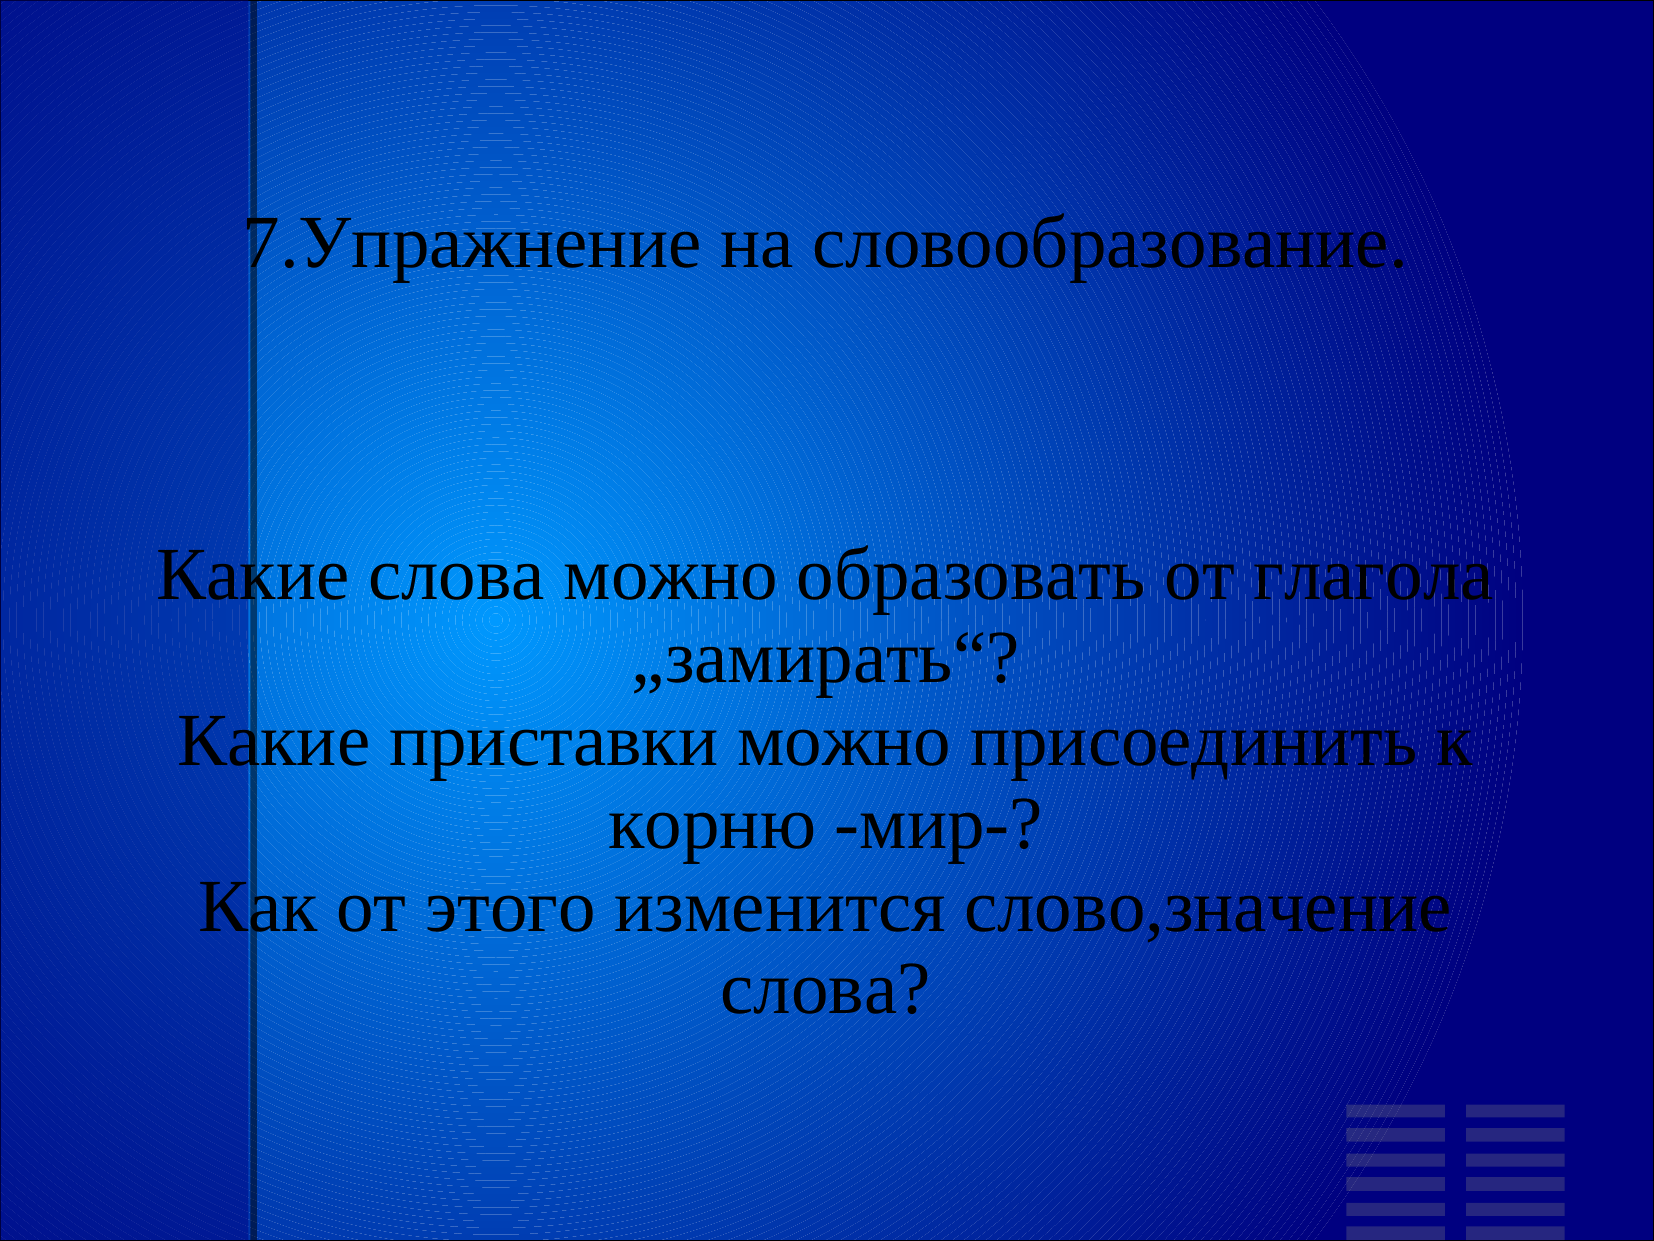

# 7.Упражнение на словообразование.
Какие слова можно образовать от глагола „замирать“?
Какие приставки можно присоединить к корню -мир-?
Как от этого изменится слово,значение слова?